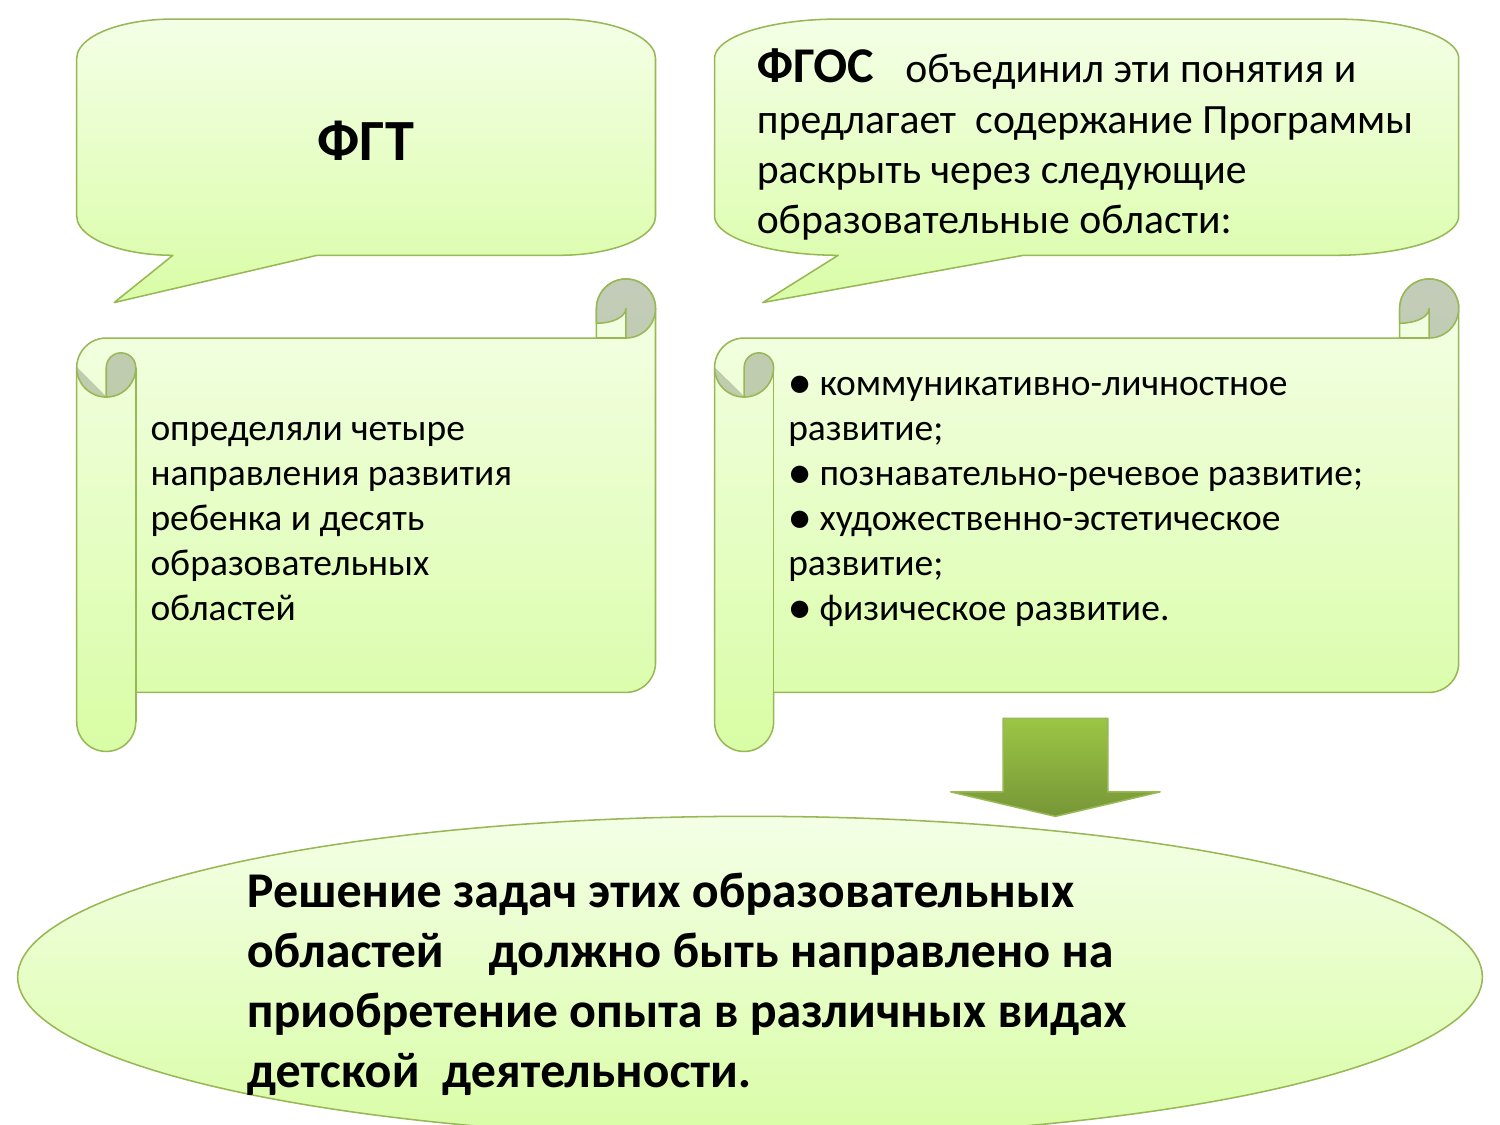

ФГТ
ФГОС объединил эти понятия и предлагает содержание Программы раскрыть через следующие образовательные области:
определяли четыре направления развития ребенка и десять образовательных областей
● коммуникативно-личностное развитие;
● познавательно-речевое развитие;
● художественно-эстетическое развитие;
● физическое развитие.
Решение задач этих образовательных областей должно быть направлено на приобретение опыта в различных видах детской деятельности.